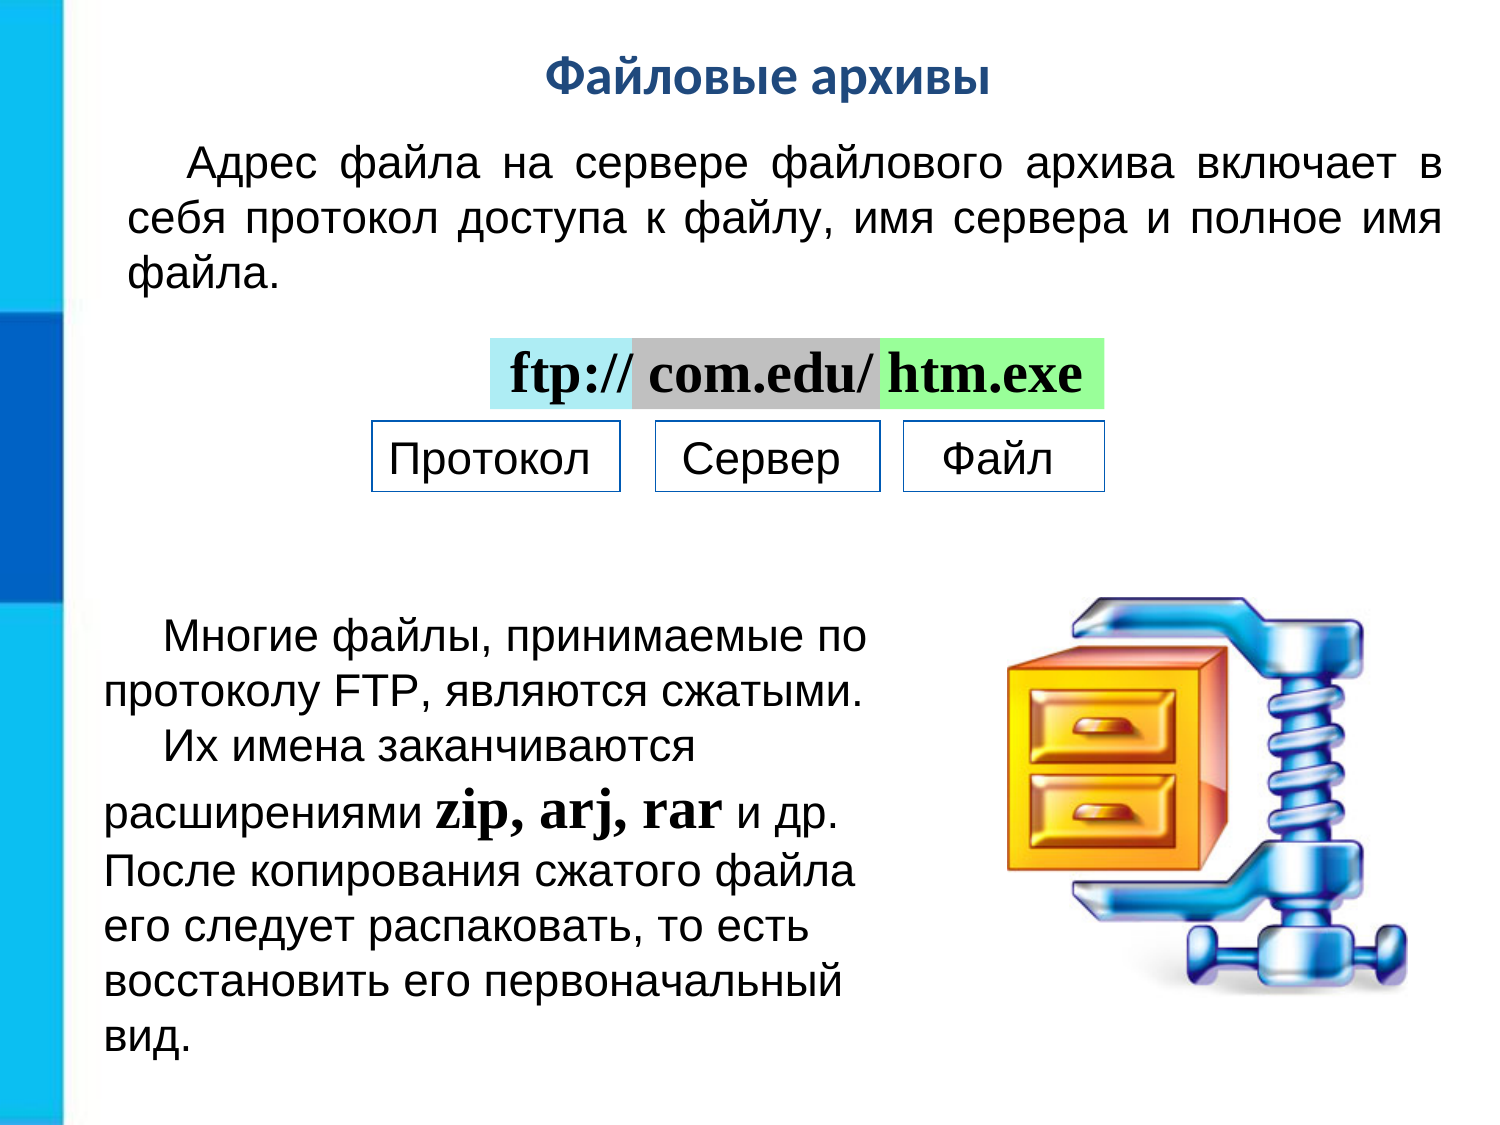

Файловые архивы
Адрес файла на сервере файлового архива включает в себя протокол доступа к файлу, имя сервера и полное имя файла.
ftp:// com.edu/ htm.exe
Протокол
Сервер
Файл
Многие файлы, принимаемые по протоколу FTP, являются сжатыми.
Их имена заканчиваются расширениями zip, arj, rar и др. После копирования сжатого файла его следует распаковать, то есть восстановить его первоначальный вид.